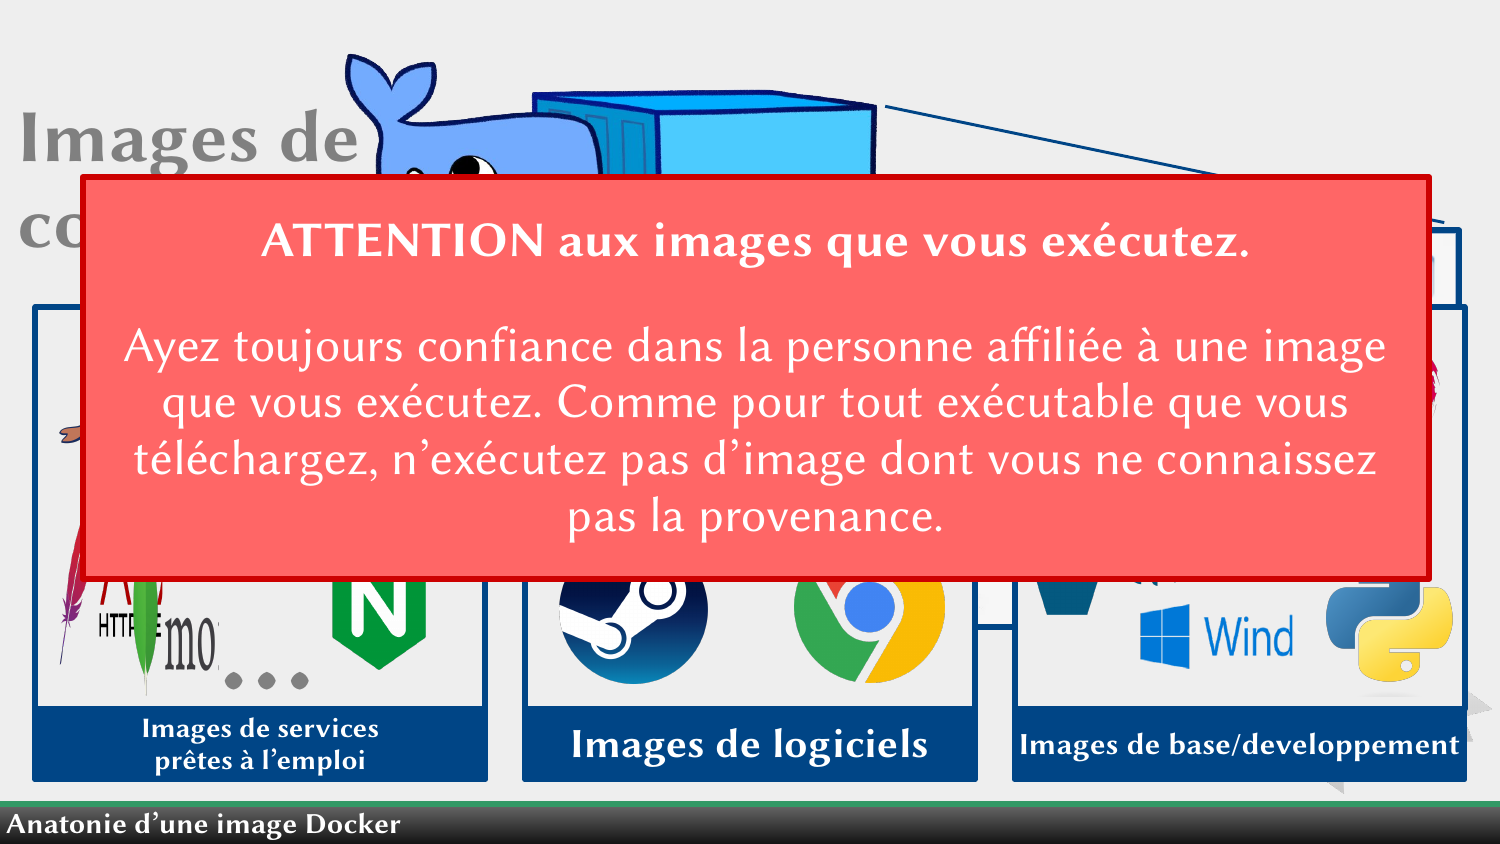

Images de conteneur
ATTENTION aux images que vous exécutez.
Ayez toujours confiance dans la personne affiliée à une image que vous exécutez. Comme pour tout exécutable que vous téléchargez, n’exécutez pas d’image dont vous ne connaissez pas la provenance.
...
...
...
Images de services
prêtes à l’emploi
Images de logiciels
Images de base/developpement
# Anatonie d’une image Docker